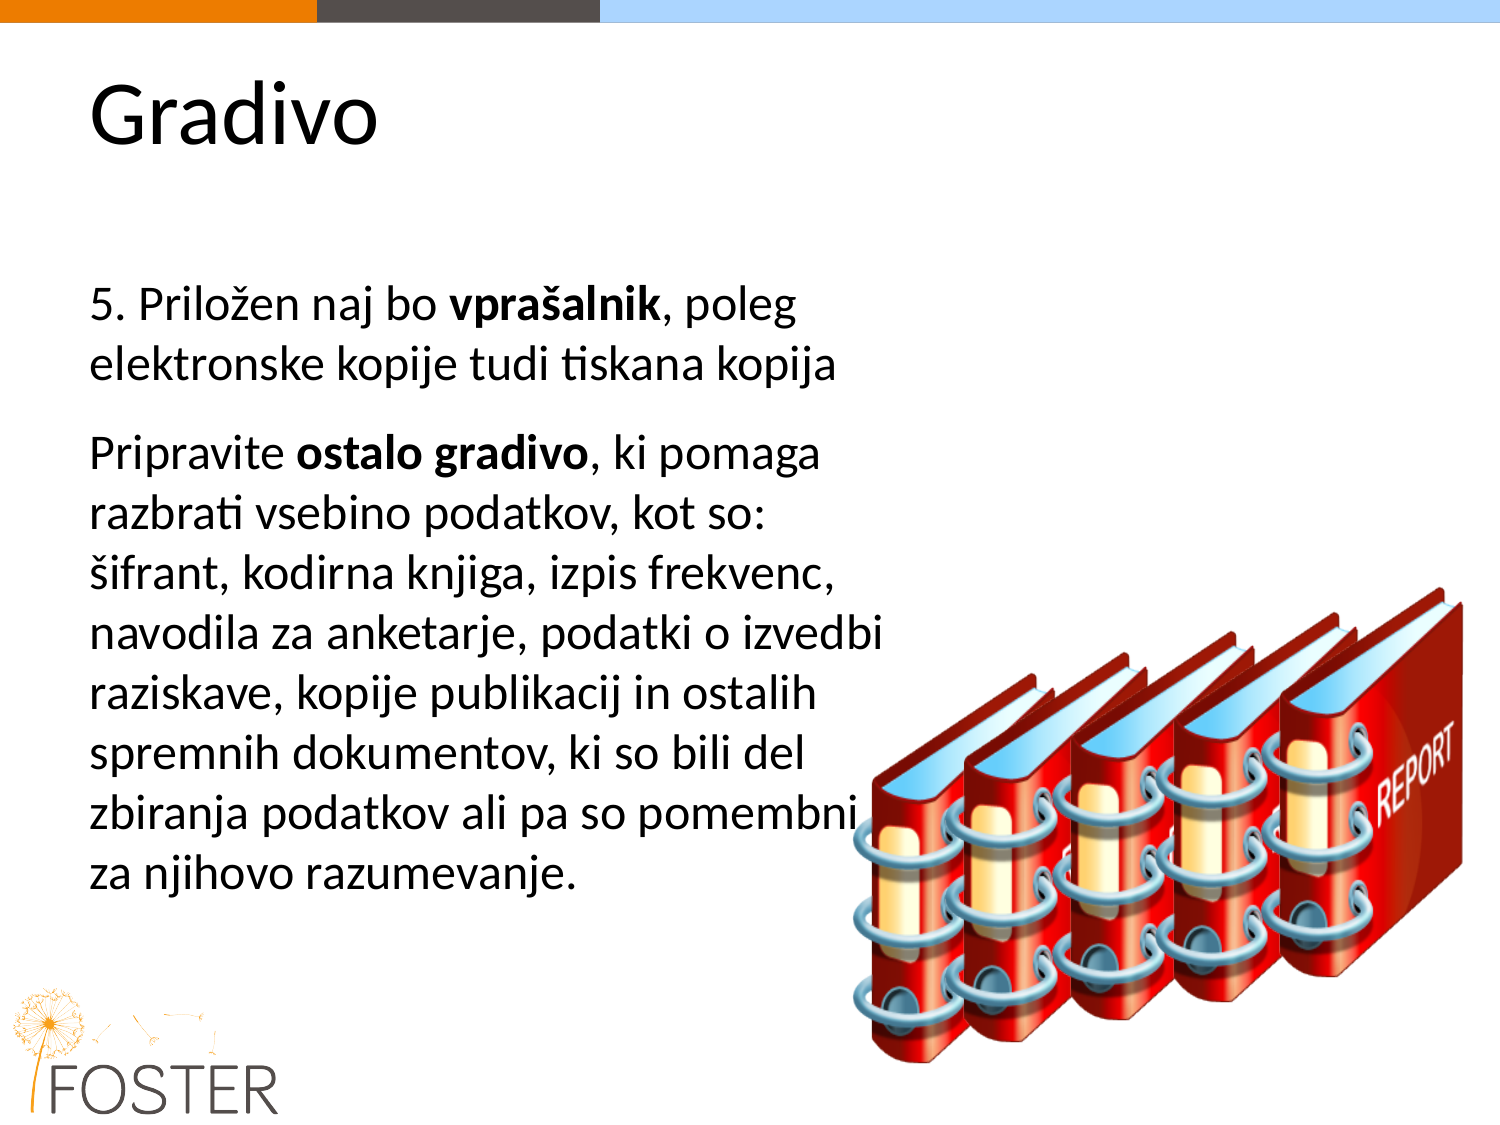

# Gradivo
5. Priložen naj bo vprašalnik, poleg elektronske kopije tudi tiskana kopija
Pripravite ostalo gradivo, ki pomaga razbrati vsebino podatkov, kot so: šifrant, kodirna knjiga, izpis frekvenc, navodila za anketarje, podatki o izvedbi raziskave, kopije publikacij in ostalih spremnih dokumentov, ki so bili del zbiranja podatkov ali pa so pomembni za njihovo razumevanje.